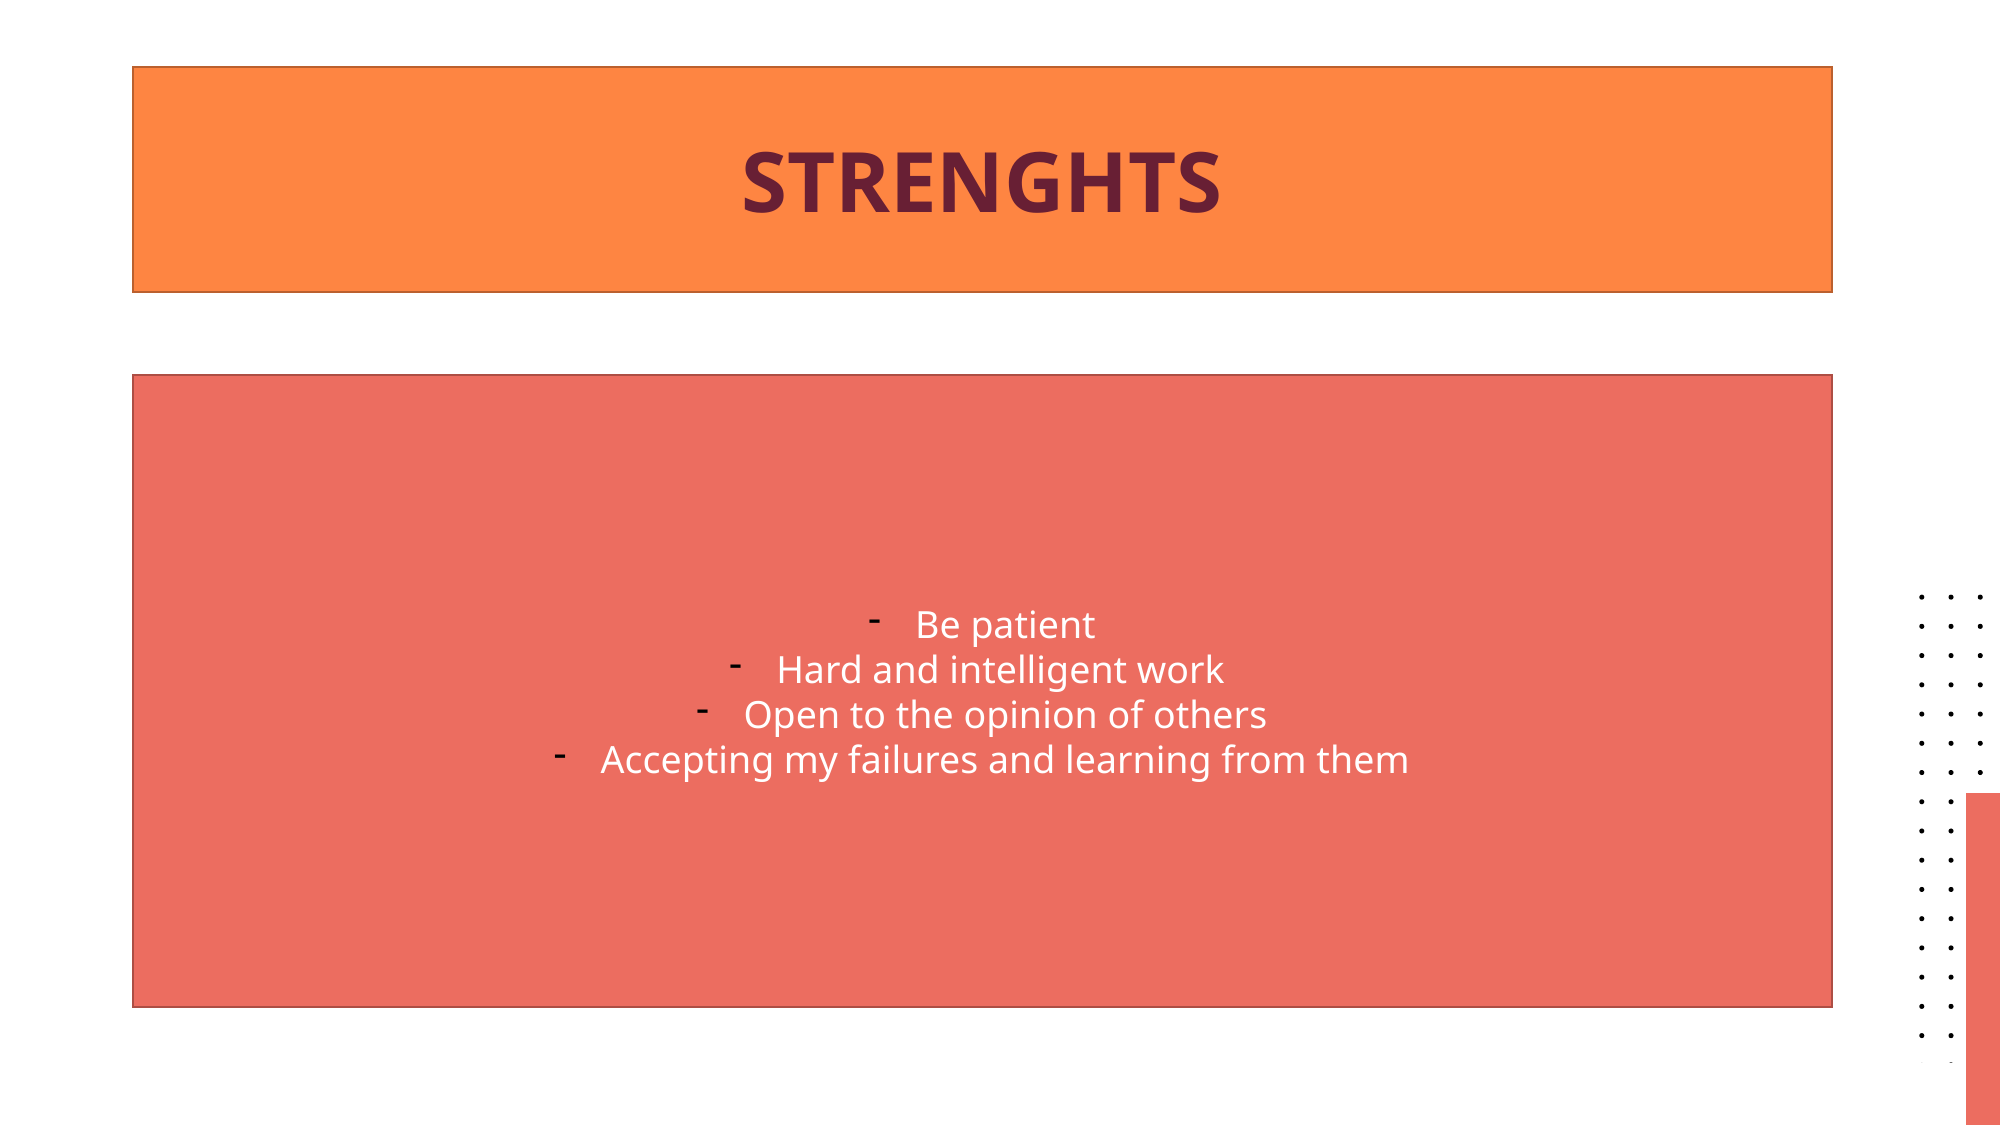

#
STRENGHTS
Be patient
Hard and intelligent work
Open to the opinion of others
Accepting my failures and learning from them